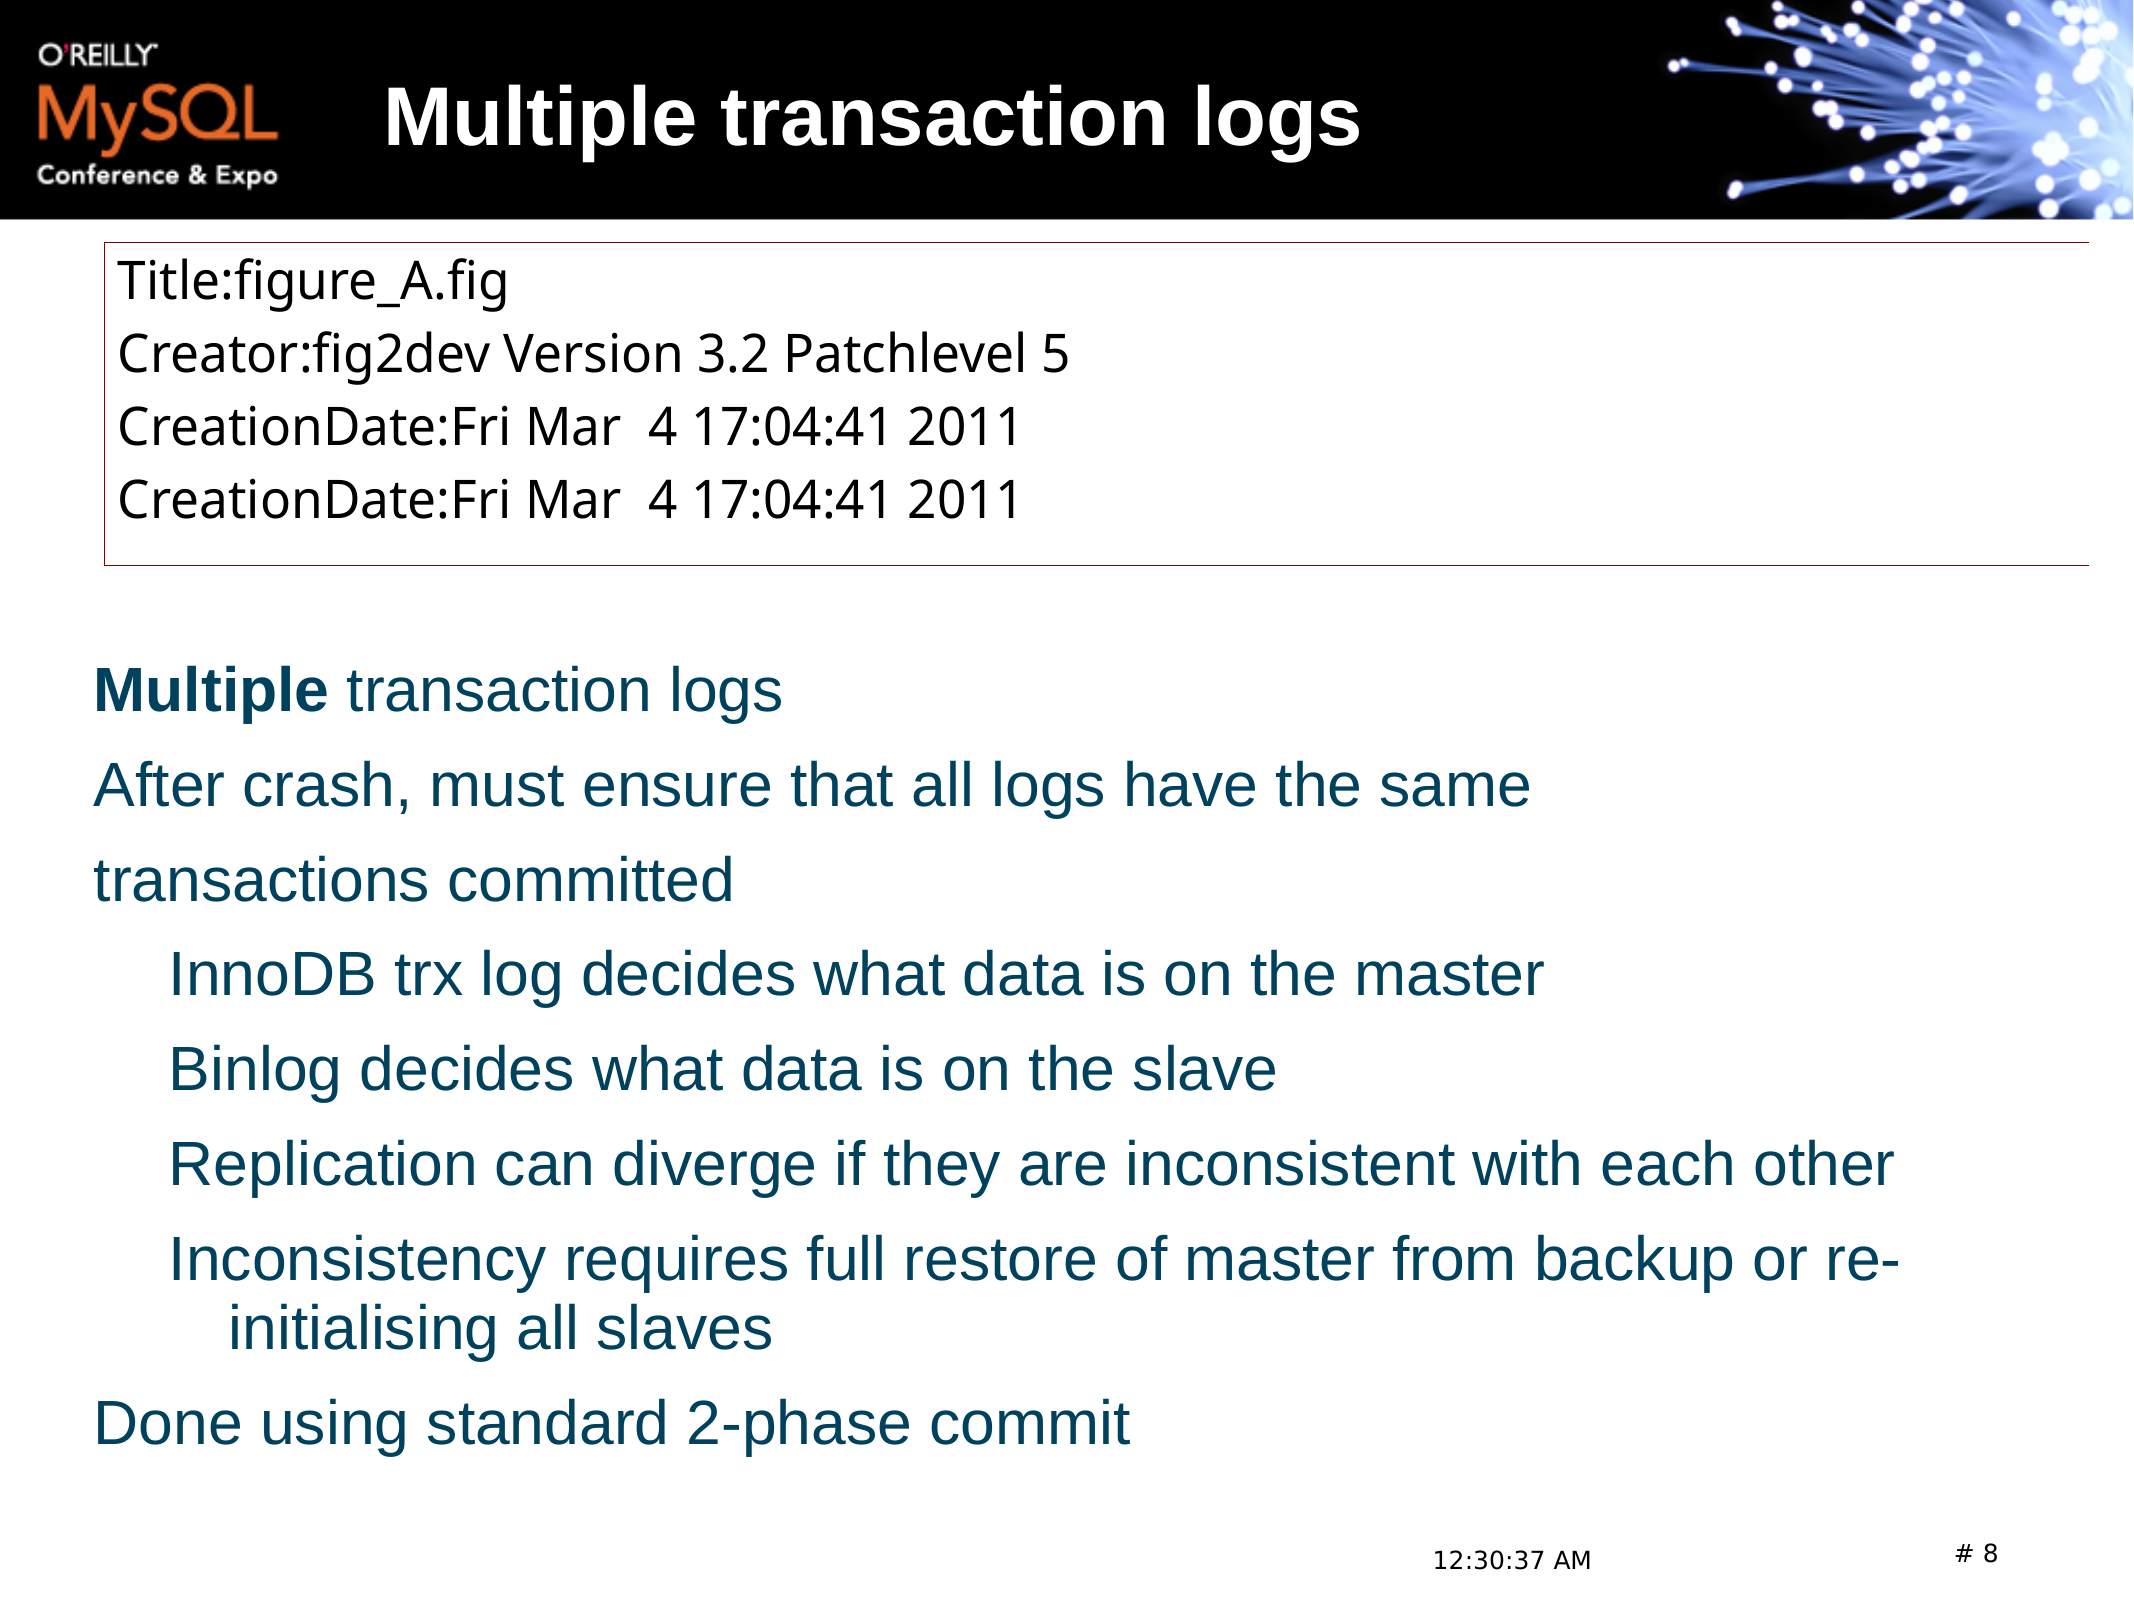

# Multiple transaction logs
Multiple transaction logs
After crash, must ensure that all logs have the same
transactions committed
InnoDB trx log decides what data is on the master
Binlog decides what data is on the slave
Replication can diverge if they are inconsistent with each other
Inconsistency requires full restore of master from backup or re-initialising all slaves
Done using standard 2-phase commit